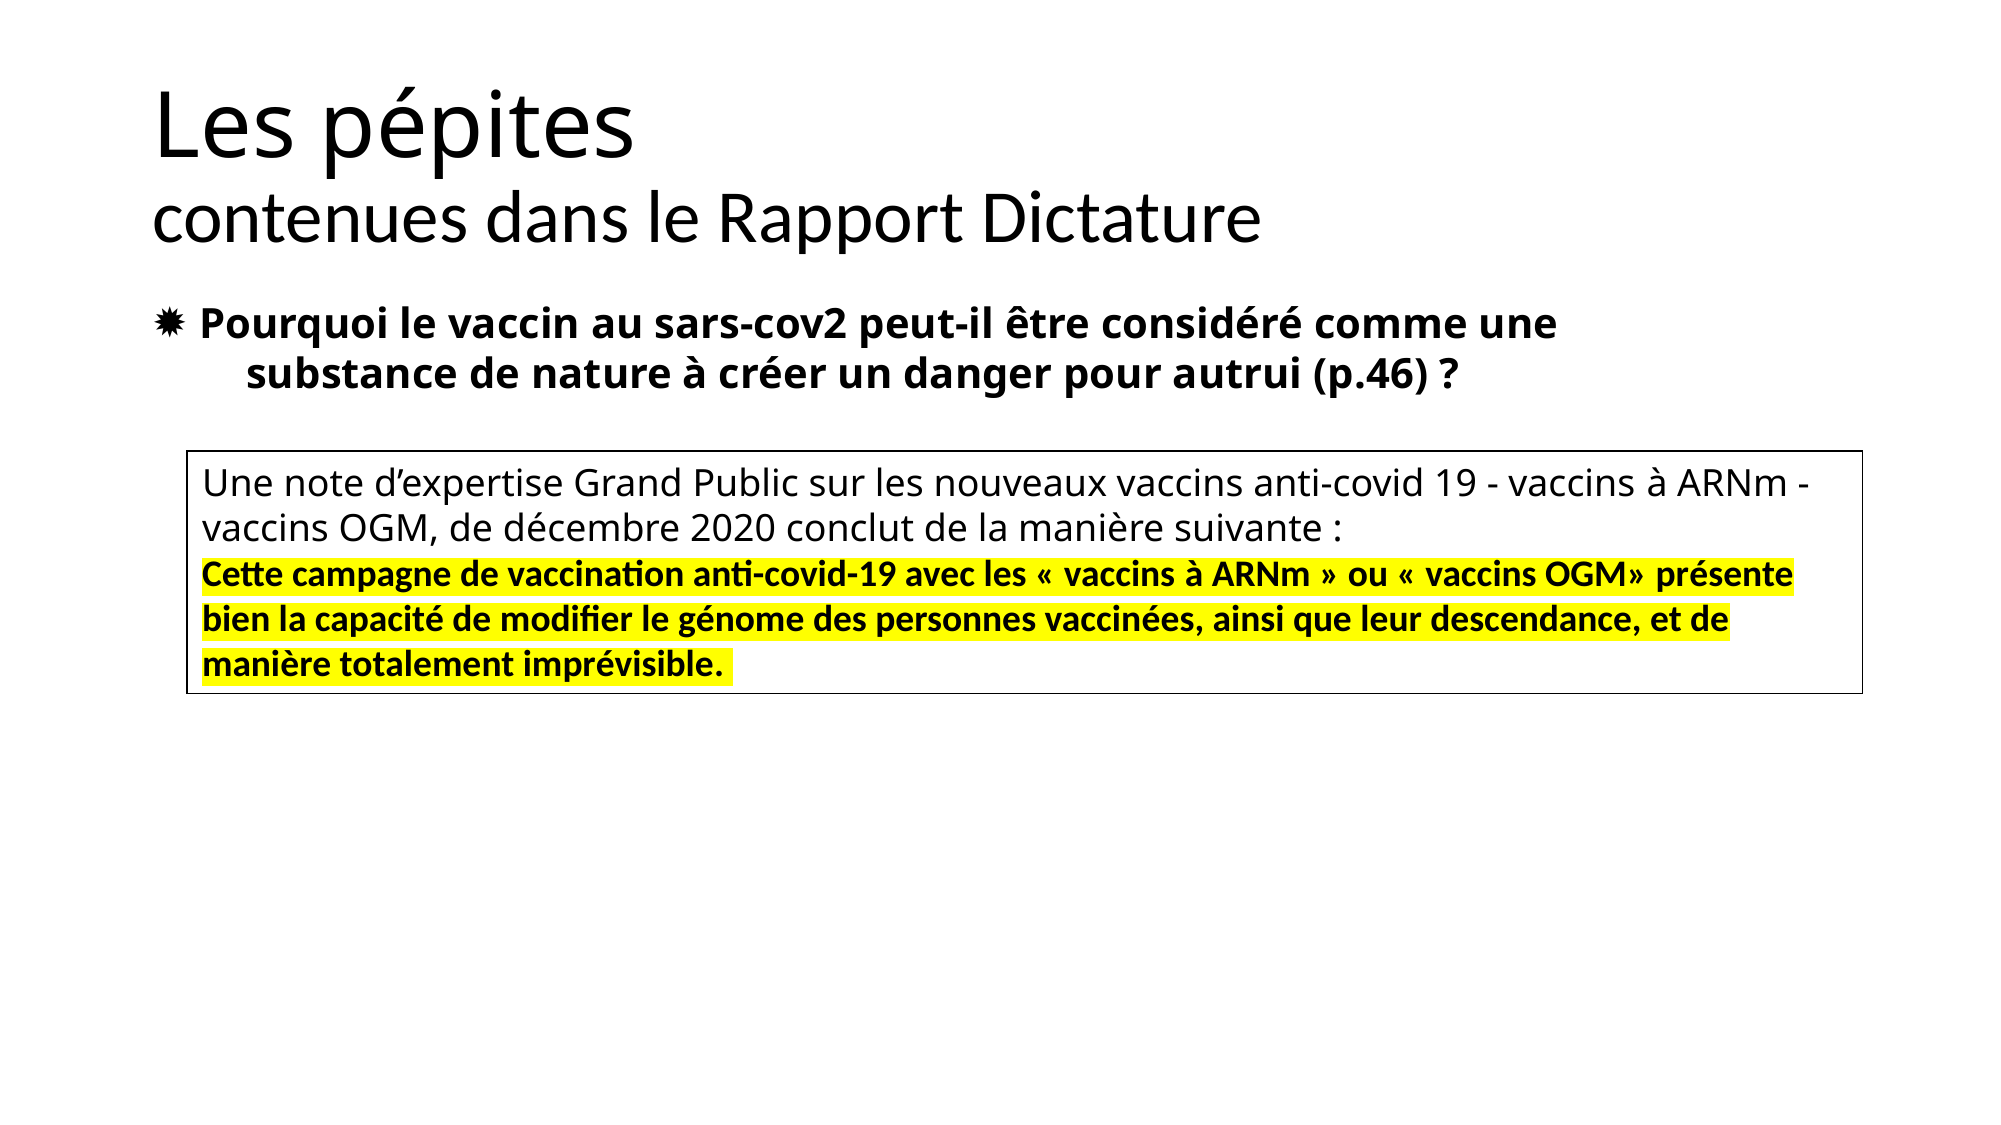

# Les pépites contenues dans le Rapport Dictature
Pourquoi le vaccin au sars-cov2 peut-il être considéré comme une substance de nature à créer un danger pour autrui (p.46) ?
Une note d’expertise Grand Public sur les nouveaux vaccins anti-covid 19 - vaccins à ARNm - vaccins OGM, de décembre 2020 conclut de la manière suivante :
Cette campagne de vaccination anti-covid-19 avec les « vaccins à ARNm » ou « vaccins OGM» présente bien la capacité de modifier le génome des personnes vaccinées, ainsi que leur descendance, et de manière totalement imprévisible.